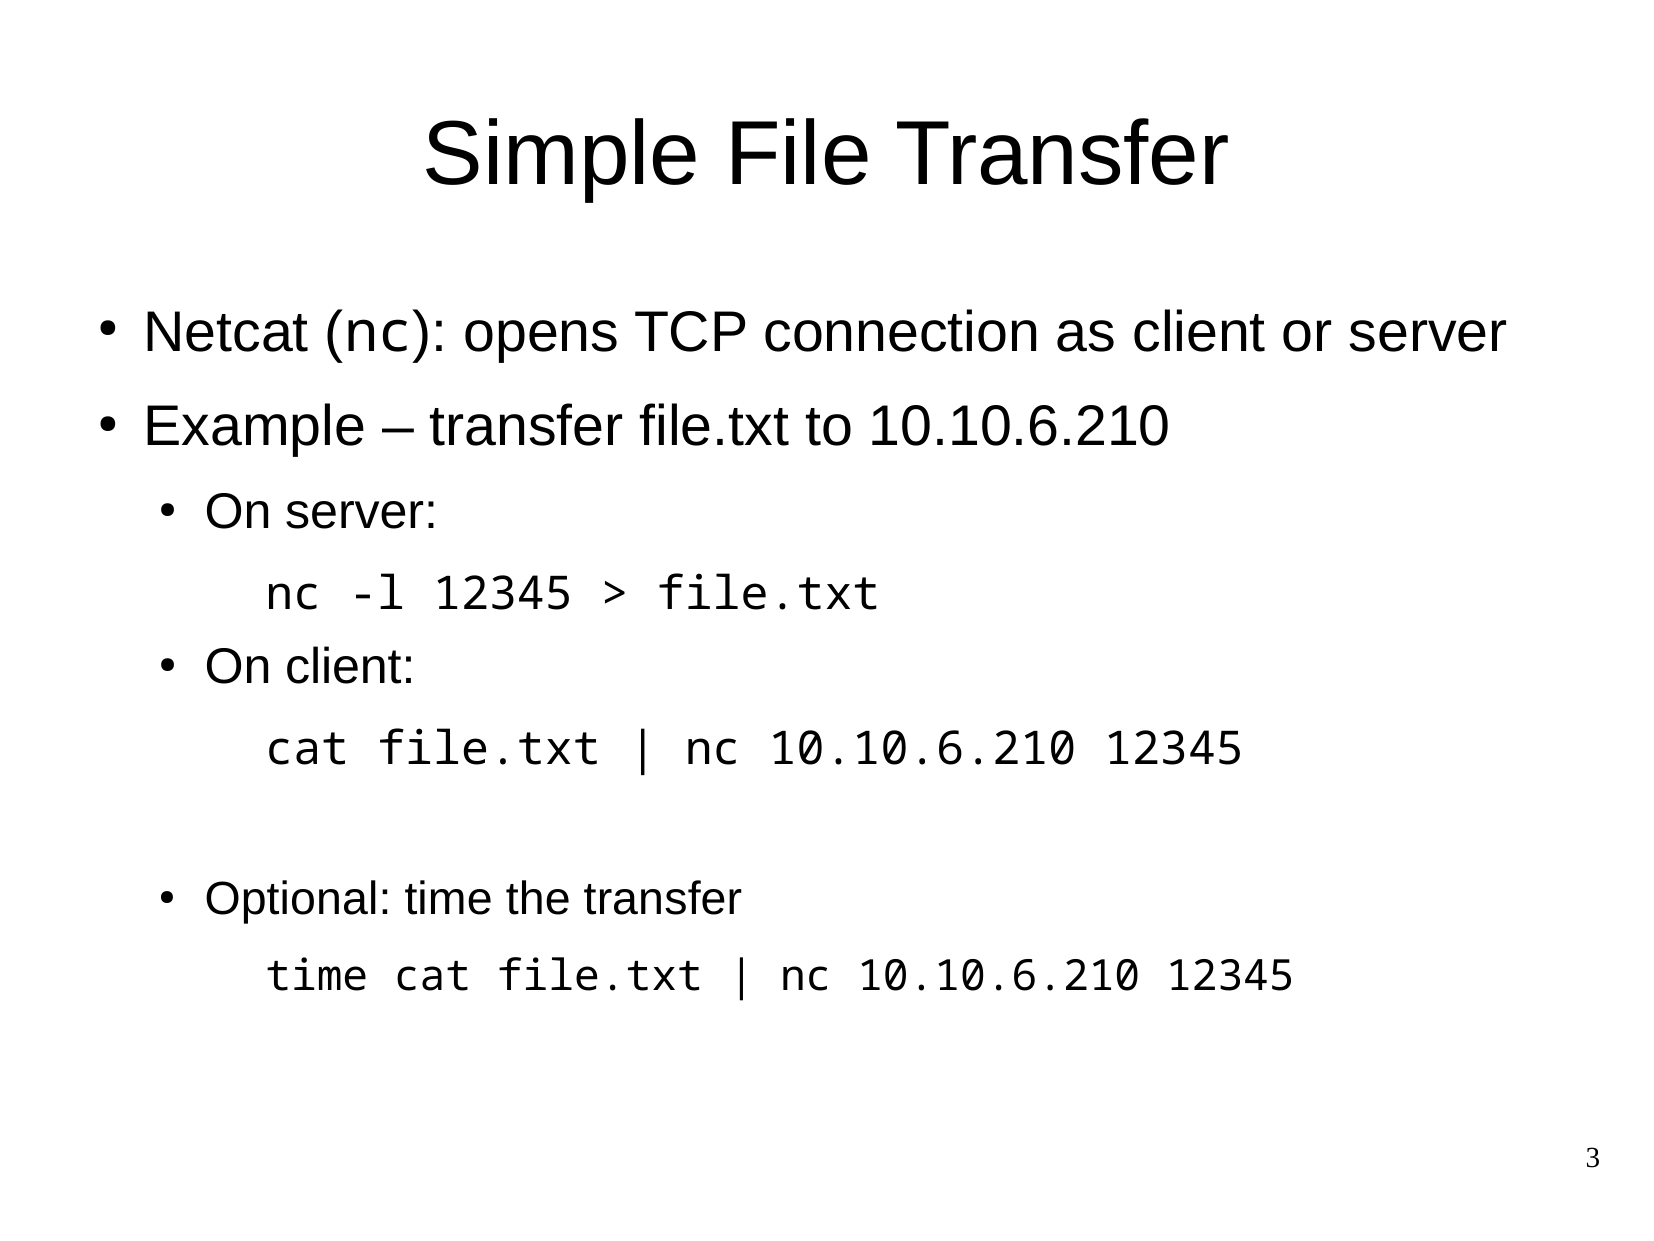

# Simple File Transfer
Netcat (nc): opens TCP connection as client or server
Example – transfer file.txt to 10.10.6.210
On server:
nc -l 12345 > file.txt
On client:
cat file.txt | nc 10.10.6.210 12345
Optional: time the transfer
time cat file.txt | nc 10.10.6.210 12345
3